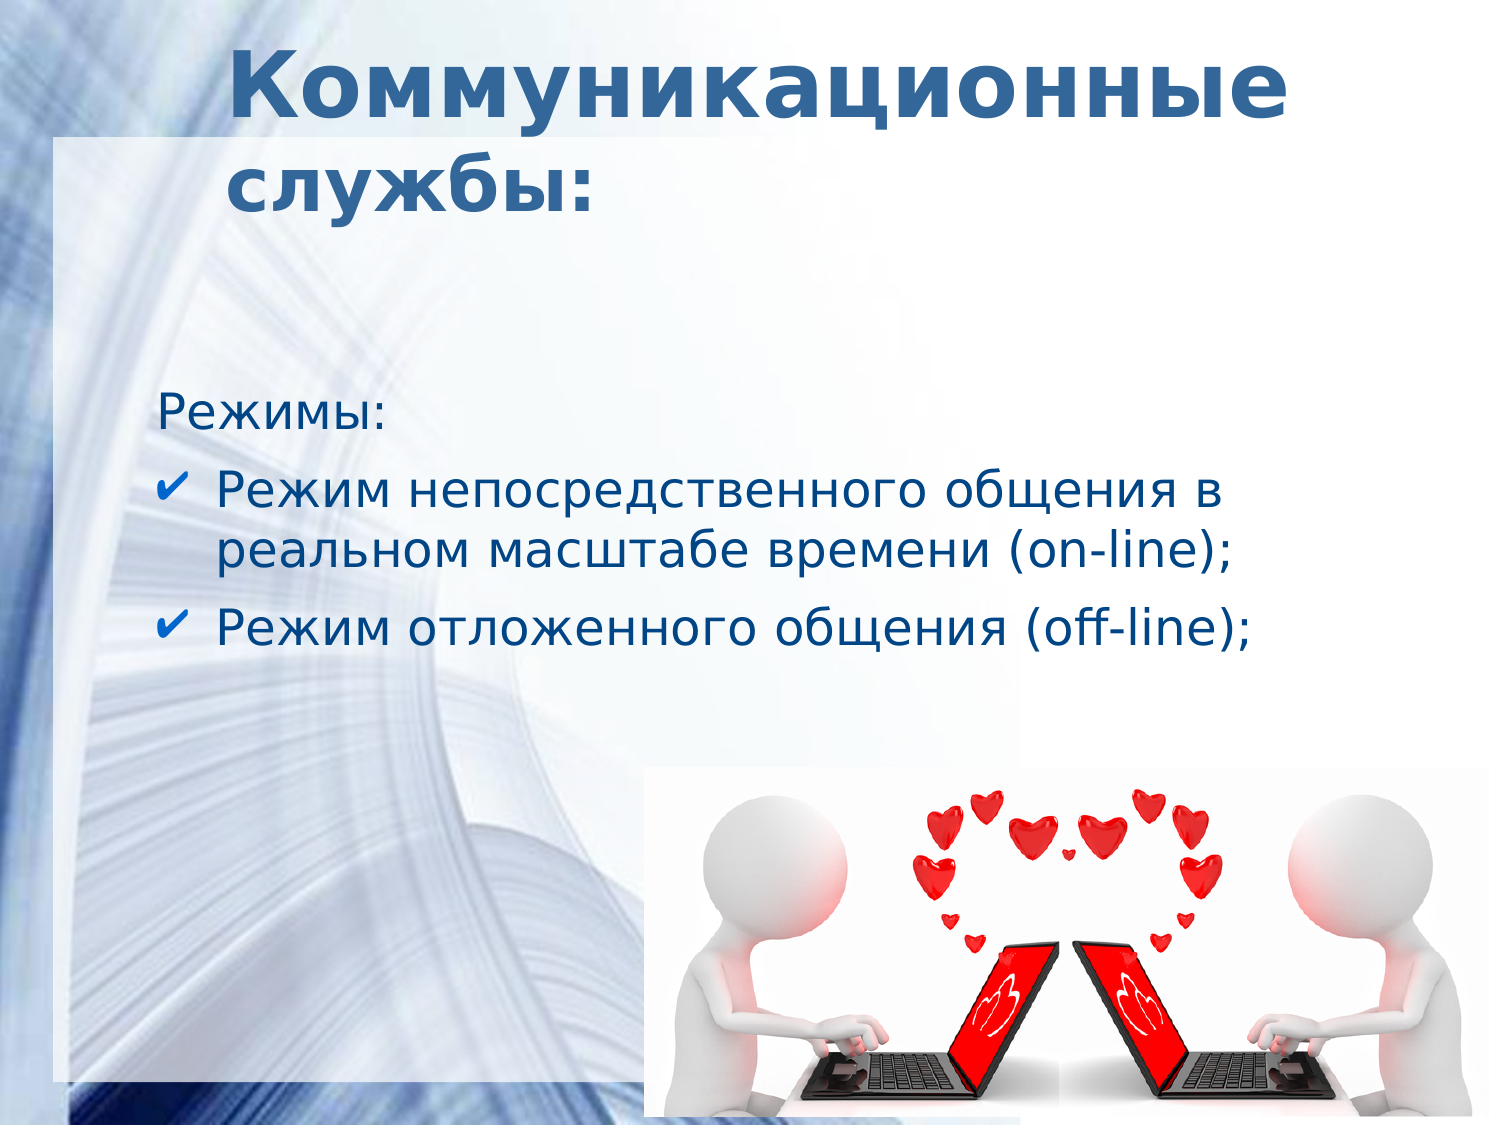

Коммуникационные
службы:
Режимы:
Режим непосредственного общения в реальном масштабе времени (on-line);
Режим отложенного общения (off-line);